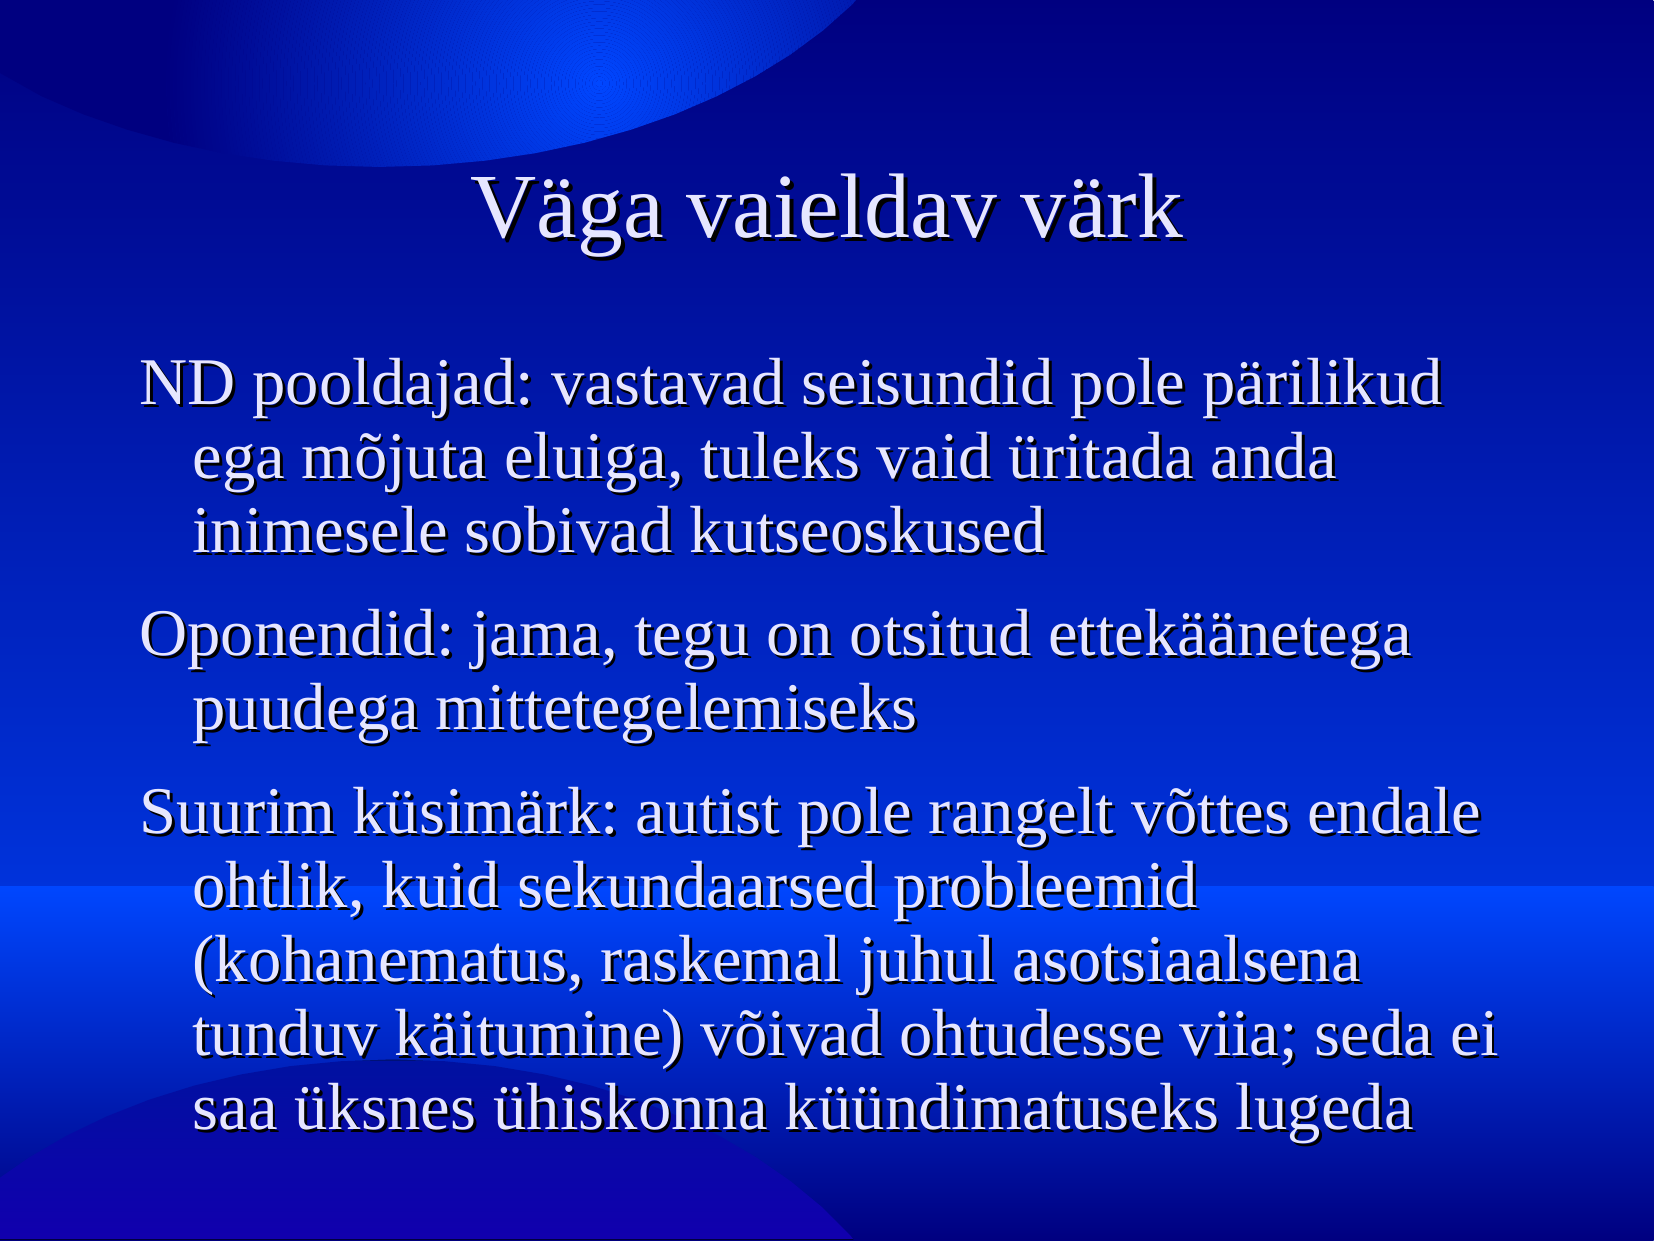

# Väga vaieldav värk
ND pooldajad: vastavad seisundid pole pärilikud ega mõjuta eluiga, tuleks vaid üritada anda inimesele sobivad kutseoskused
Oponendid: jama, tegu on otsitud ettekäänetega puudega mittetegelemiseks
Suurim küsimärk: autist pole rangelt võttes endale ohtlik, kuid sekundaarsed probleemid (kohanematus, raskemal juhul asotsiaalsena tunduv käitumine) võivad ohtudesse viia; seda ei saa üksnes ühiskonna küündimatuseks lugeda